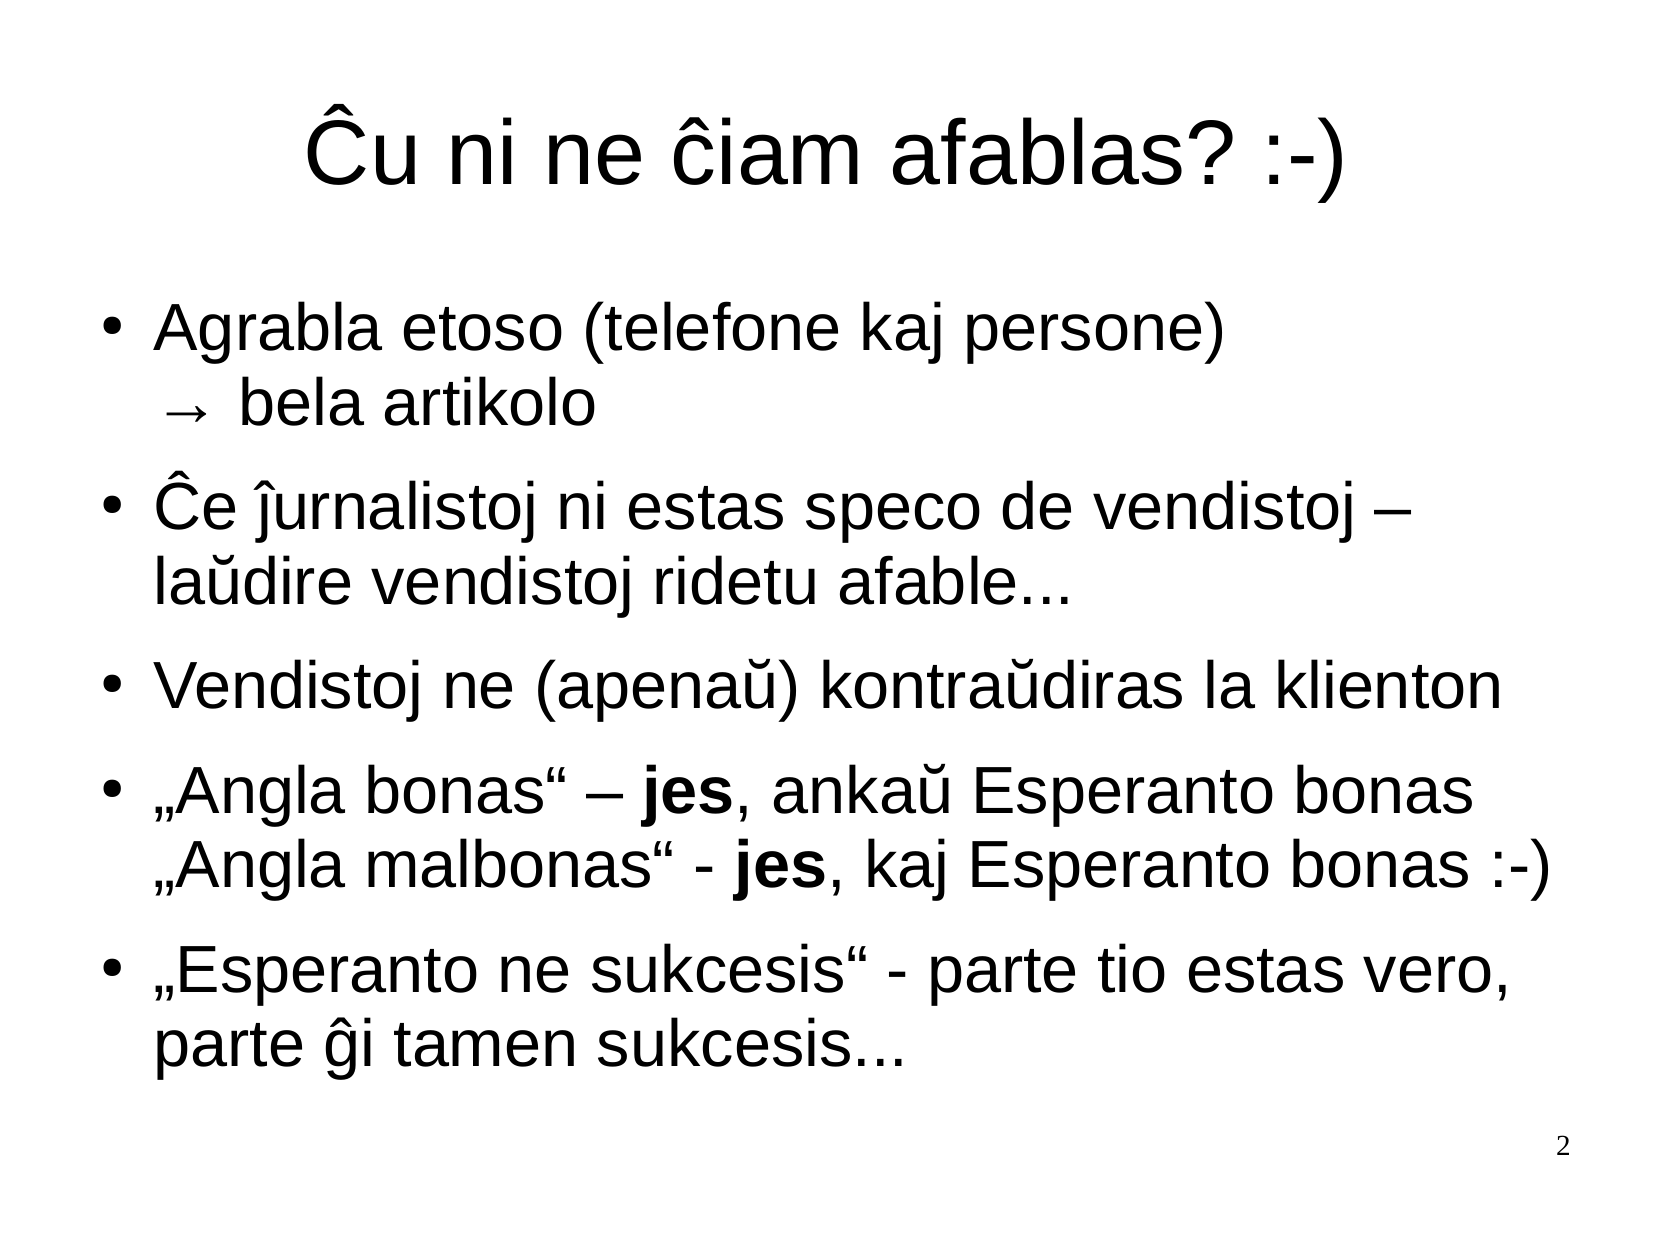

# Ĉu ni ne ĉiam afablas? :-)
Agrabla etoso (telefone kaj persone)
→ bela artikolo
Ĉe ĵurnalistoj ni estas speco de vendistoj –
laŭdire vendistoj ridetu afable...
Vendistoj ne (apenaŭ) kontraŭdiras la klienton
„Angla bonas“ – jes, ankaŭ Esperanto bonas
„Angla malbonas“ - jes, kaj Esperanto bonas :-)
„Esperanto ne sukcesis“ - parte tio estas vero, parte ĝi tamen sukcesis...
2